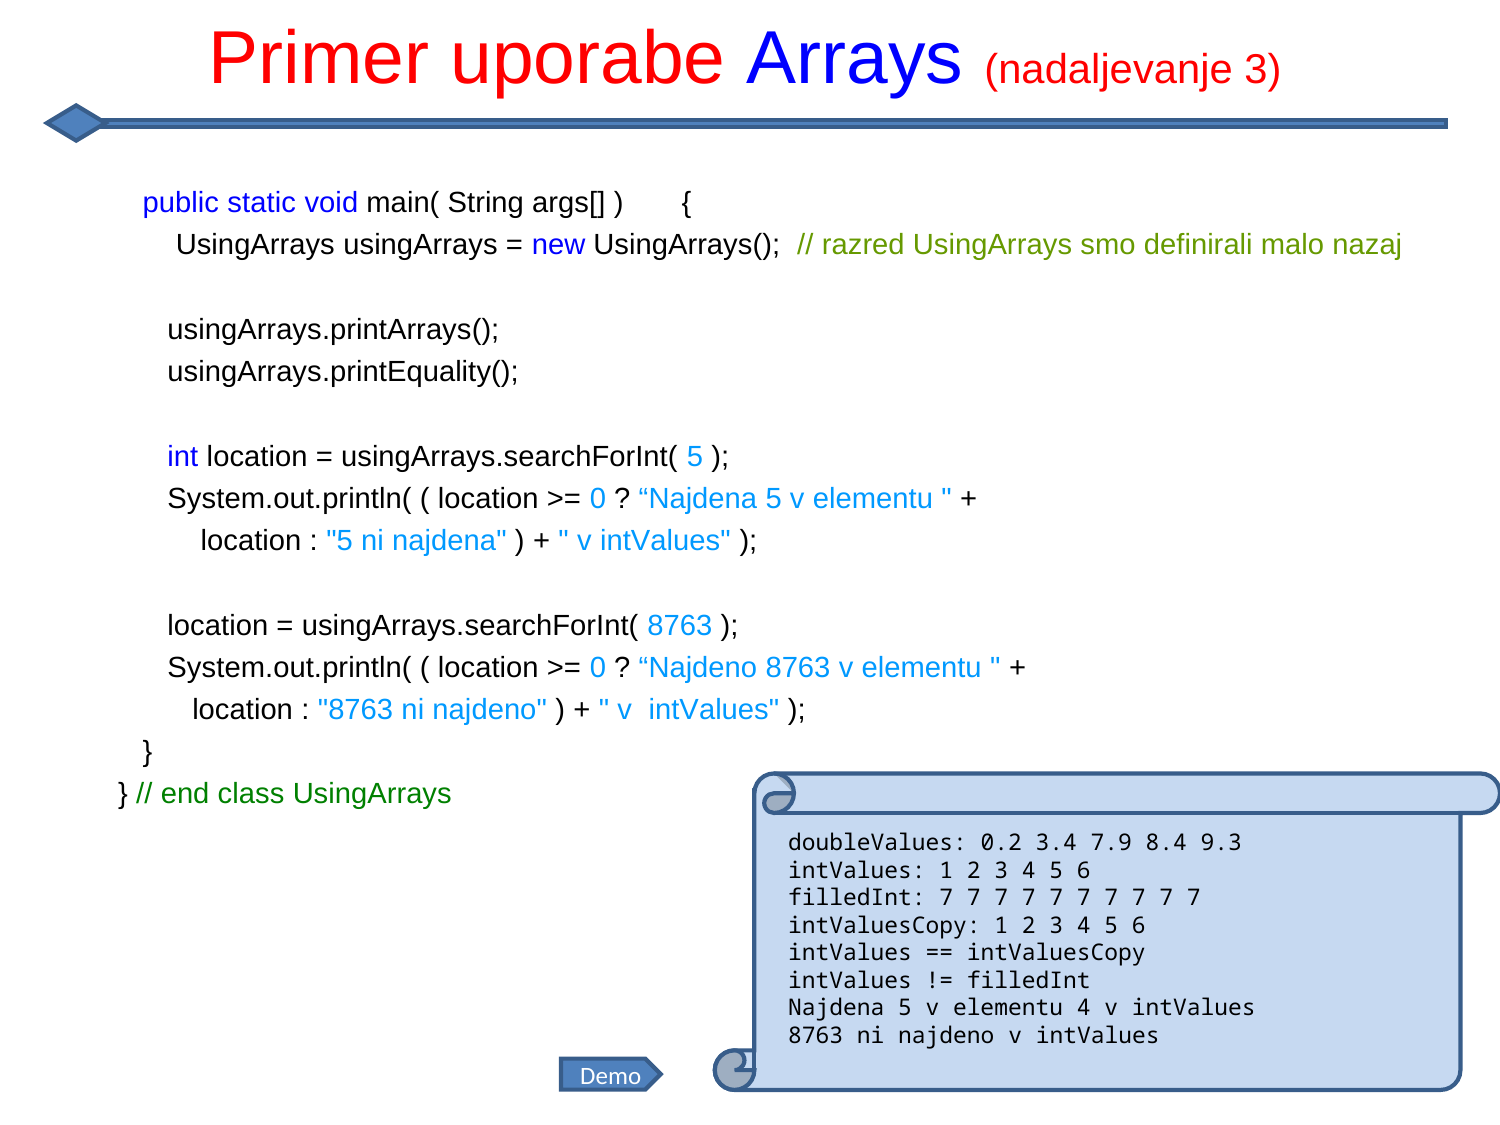

# Primer uporabe Arrays (nadaljevanje 3)
 public static void main( String args[] ) {
 UsingArrays usingArrays = new UsingArrays(); // razred UsingArrays smo definirali malo nazaj
 usingArrays.printArrays();
 usingArrays.printEquality();
 int location = usingArrays.searchForInt( 5 );
 System.out.println( ( location >= 0 ? “Najdena 5 v elementu " +
 location : "5 ni najdena" ) + " v intValues" );
 location = usingArrays.searchForInt( 8763 );
 System.out.println( ( location >= 0 ? “Najdeno 8763 v elementu " +
 location : "8763 ni najdeno" ) + " v intValues" );
 }
 } // end class UsingArrays
doubleValues: 0.2 3.4 7.9 8.4 9.3
intValues: 1 2 3 4 5 6
filledInt: 7 7 7 7 7 7 7 7 7 7
intValuesCopy: 1 2 3 4 5 6
intValues == intValuesCopy
intValues != filledInt
Najdena 5 v elementu 4 v intValues
8763 ni najdeno v intValues
Demo